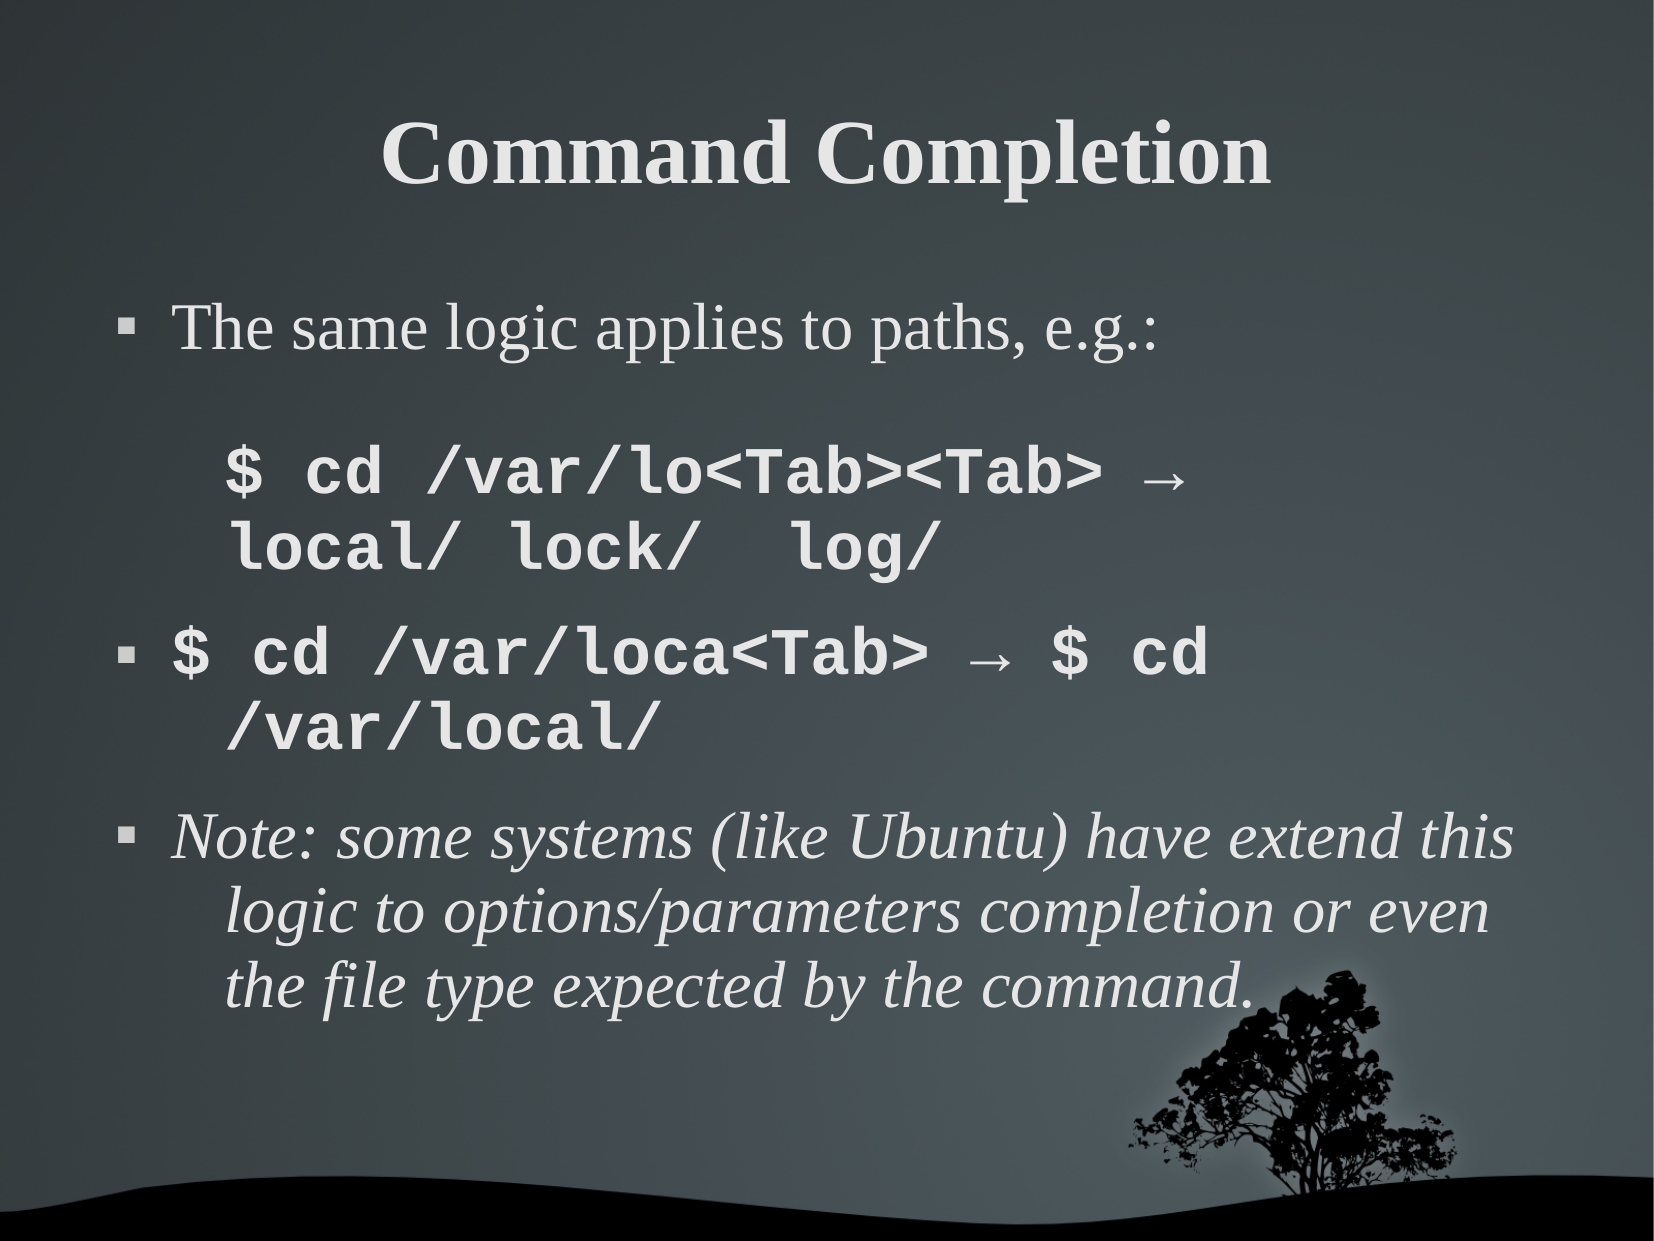

Command Completion
# The same logic applies to paths, e.g.: $ cd /var/lo<Tab><Tab> → local/ lock/ log/
$ cd /var/loca<Tab> → $ cd /var/local/
Note: some systems (like Ubuntu) have extend this logic to options/parameters completion or even the file type expected by the command.